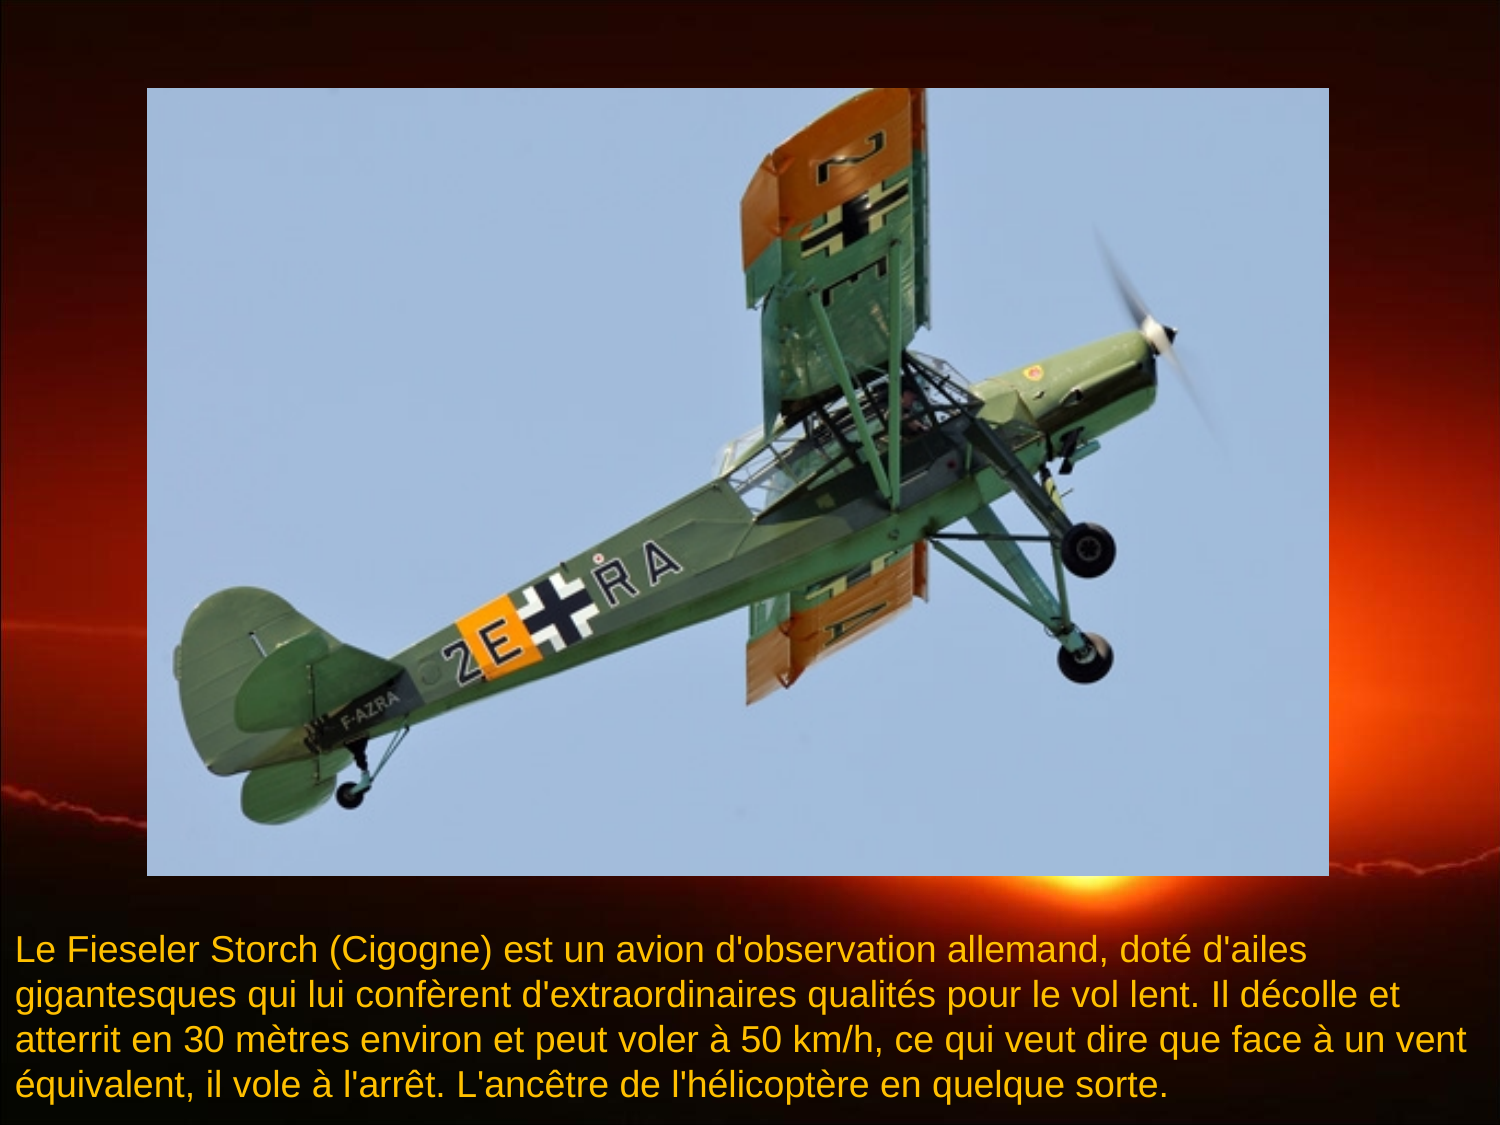

Le Fieseler Storch (Cigogne) est un avion d'observation allemand, doté d'ailes gigantesques qui lui confèrent d'extraordinaires qualités pour le vol lent. Il décolle et atterrit en 30 mètres environ et peut voler à 50 km/h, ce qui veut dire que face à un vent équivalent, il vole à l'arrêt. L'ancêtre de l'hélicoptère en quelque sorte.